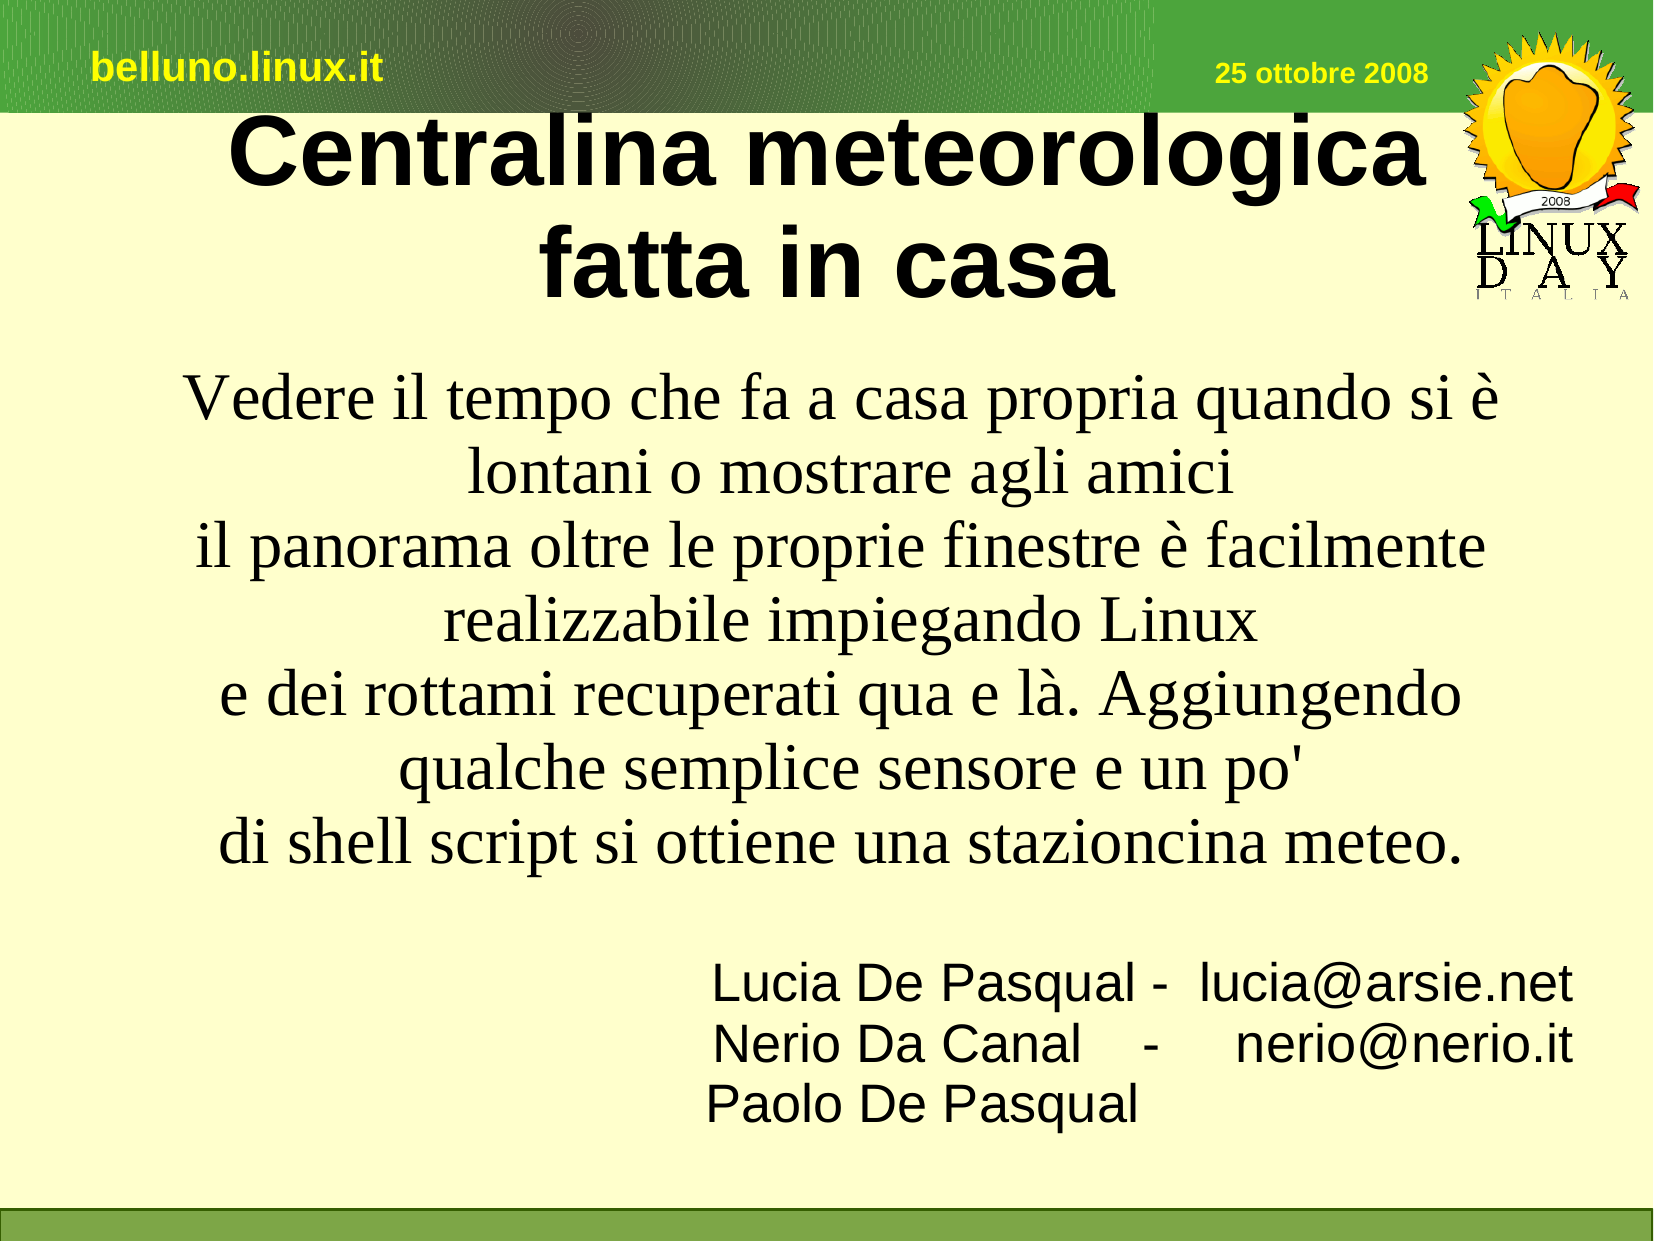

# Centralina meteorologica fatta in casa
Vedere il tempo che fa a casa propria quando si è lontani o mostrare agli amici
il panorama oltre le proprie finestre è facilmente realizzabile impiegando Linux
e dei rottami recuperati qua e là. Aggiungendo qualche semplice sensore e un po'
di shell script si ottiene una stazioncina meteo.
Lucia De Pasqual - lucia@arsie.net
Nerio Da Canal - nerio@nerio.it
 Paolo De Pasqual